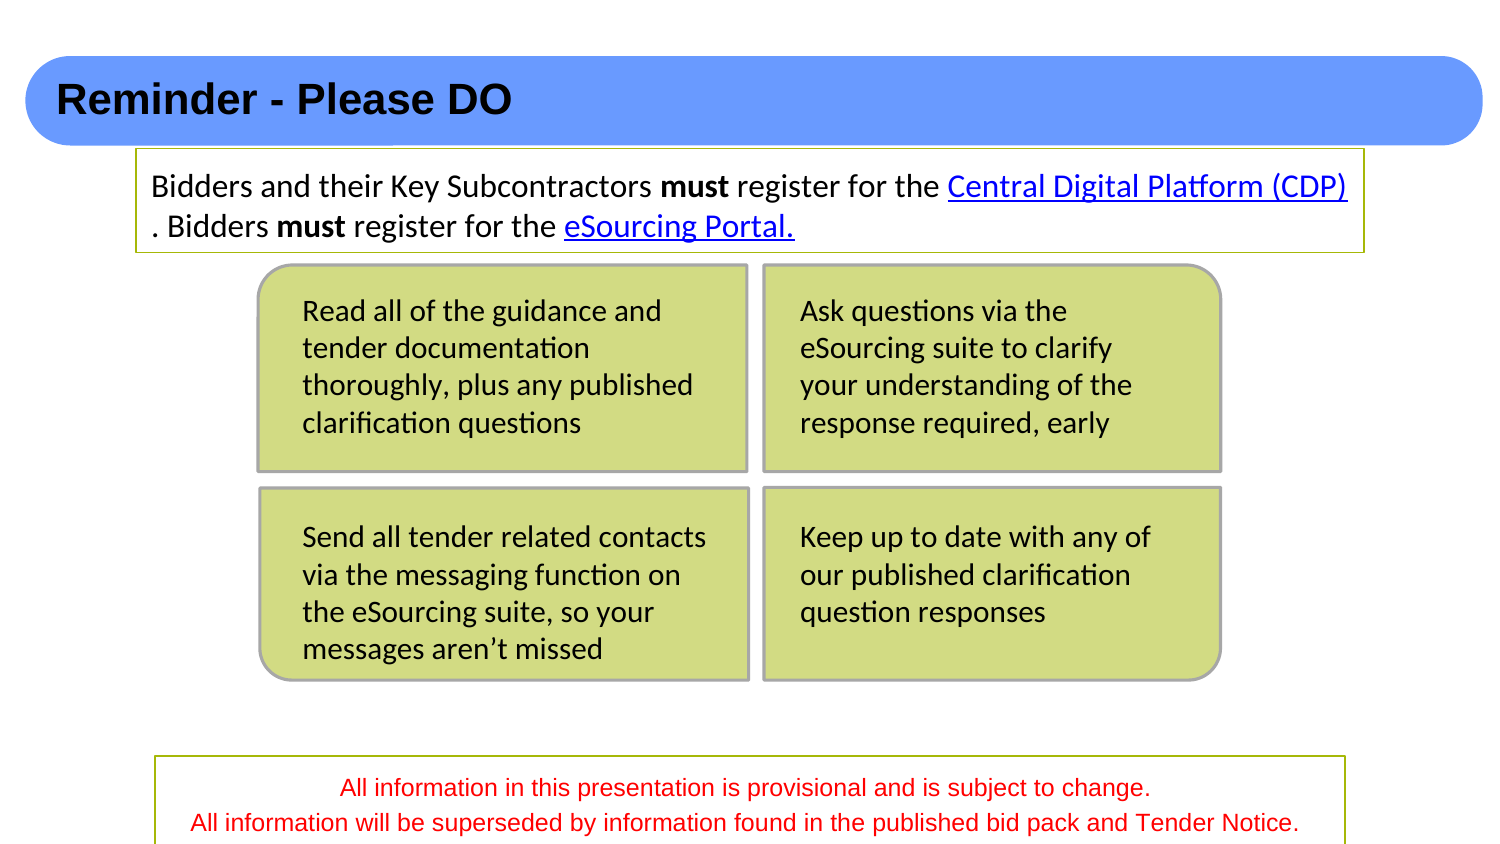

# Reminder - Please DO
Bidders and their Key Subcontractors must register for the Central Digital Platform (CDP). Bidders must register for the eSourcing Portal.
Read all of the guidance and tender documentation thoroughly, plus any published clarification questions
Ask questions via the eSourcing suite to clarify your understanding of the response required, early
Send all tender related contacts via the messaging function on the eSourcing suite, so your messages aren’t missed
Keep up to date with any of our published clarification question responses
All information in this presentation is provisional and is subject to change.
All information will be superseded by information found in the published bid pack and Tender Notice.